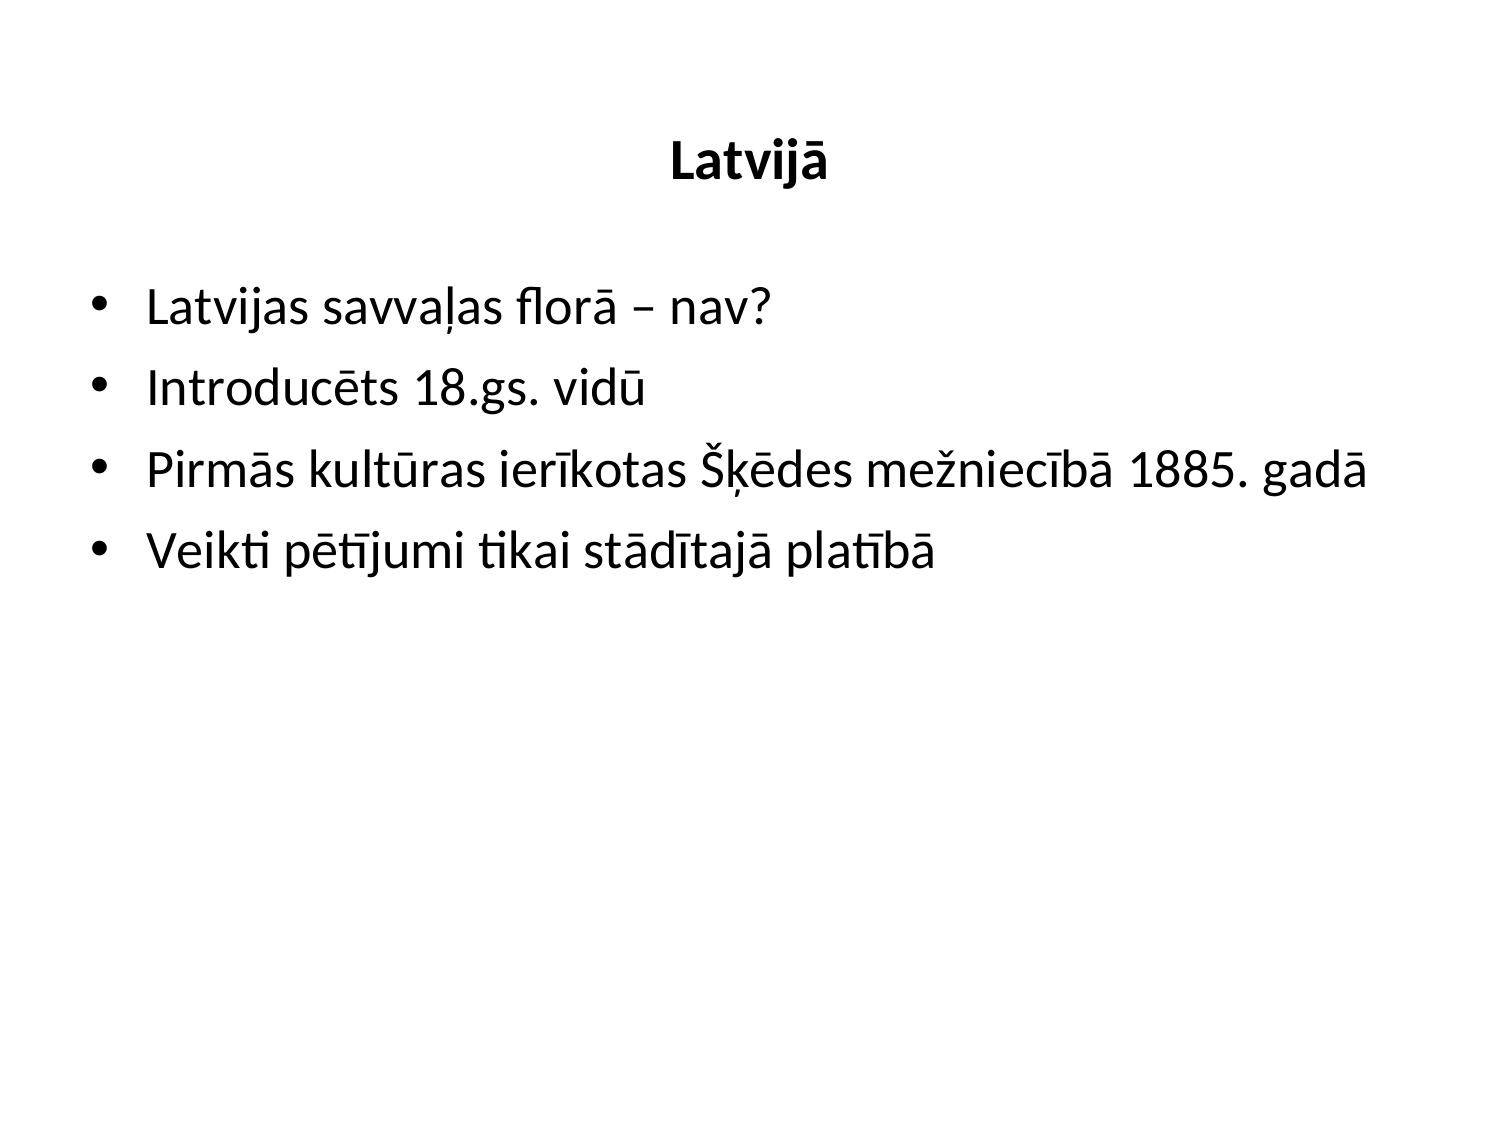

# Latvijā
Latvijas savvaļas florā – nav?
Introducēts 18.gs. vidū
Pirmās kultūras ierīkotas Šķēdes mežniecībā 1885. gadā
Veikti pētījumi tikai stādītajā platībā